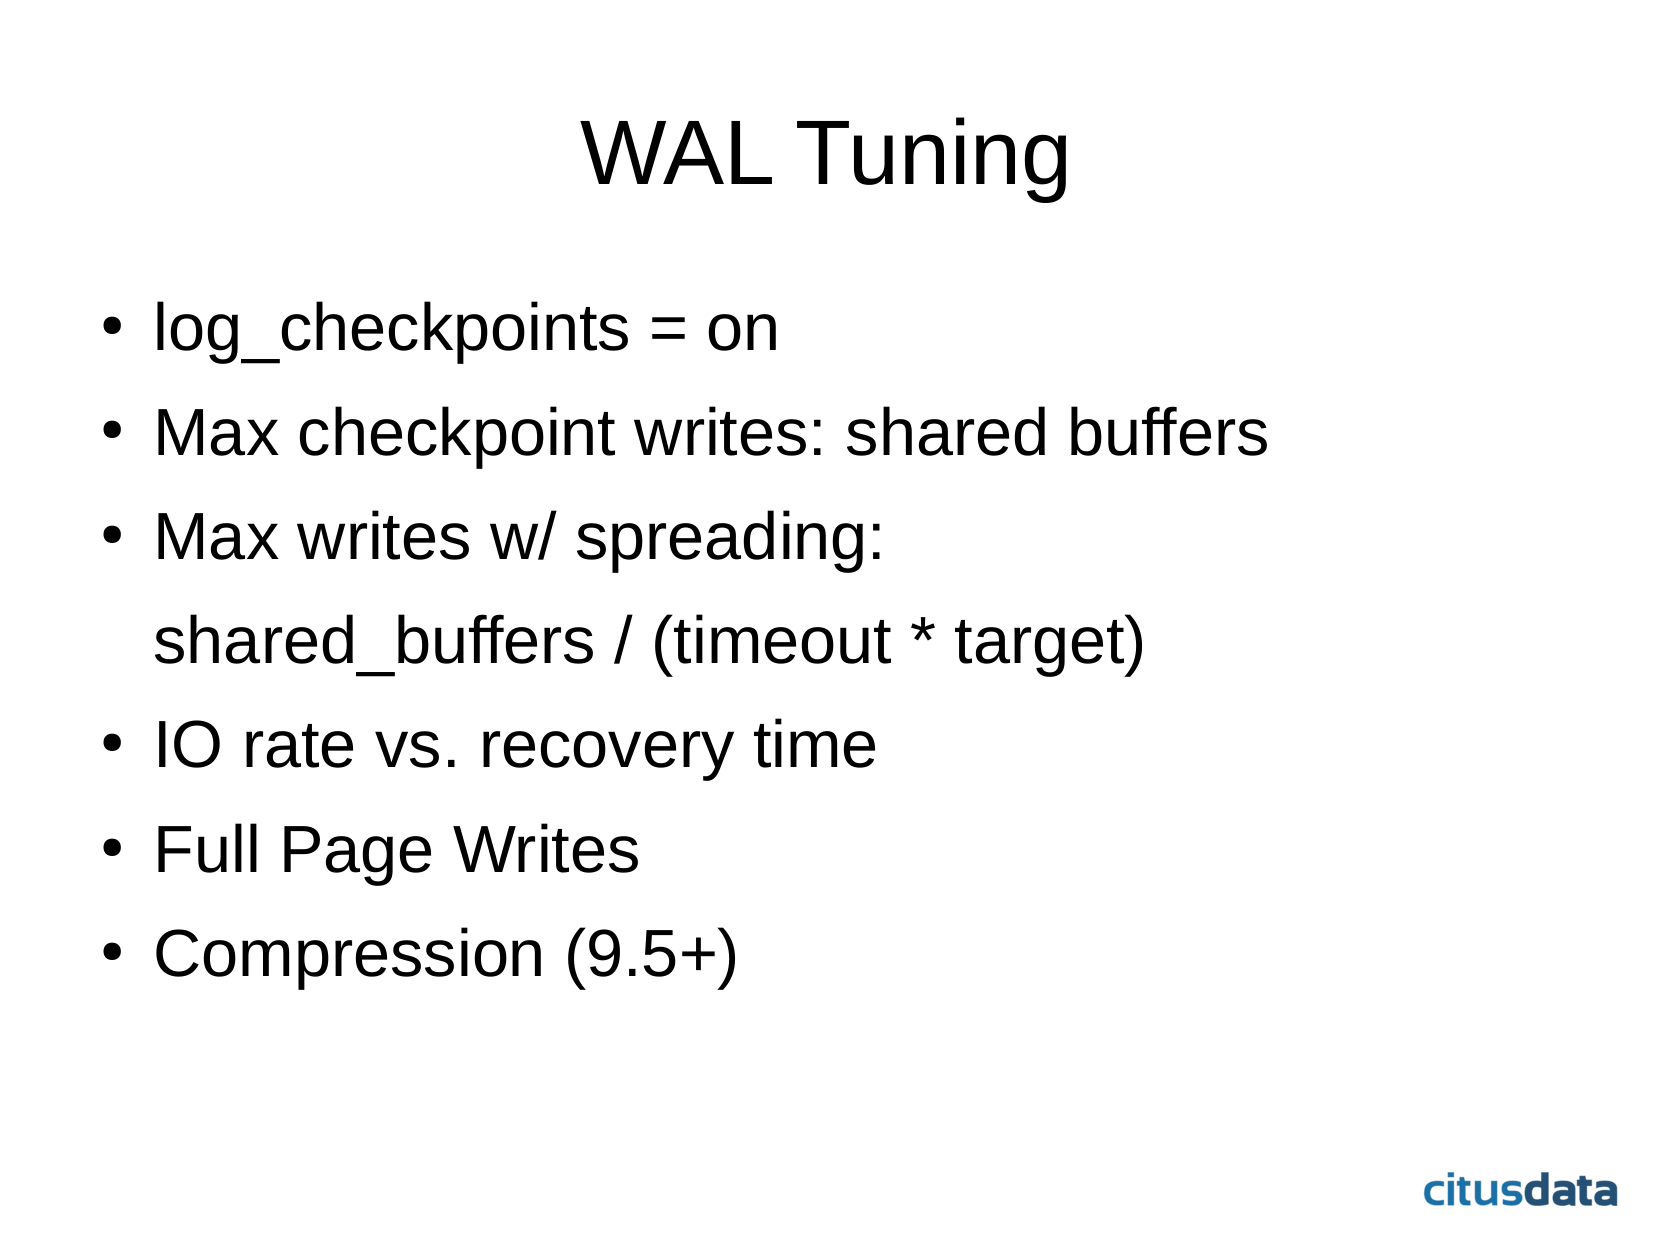

# WAL Tuning
log_checkpoints = on
Max checkpoint writes: shared buffers
Max writes w/ spreading:
shared_buffers / (timeout * target)
IO rate vs. recovery time
Full Page Writes
Compression (9.5+)